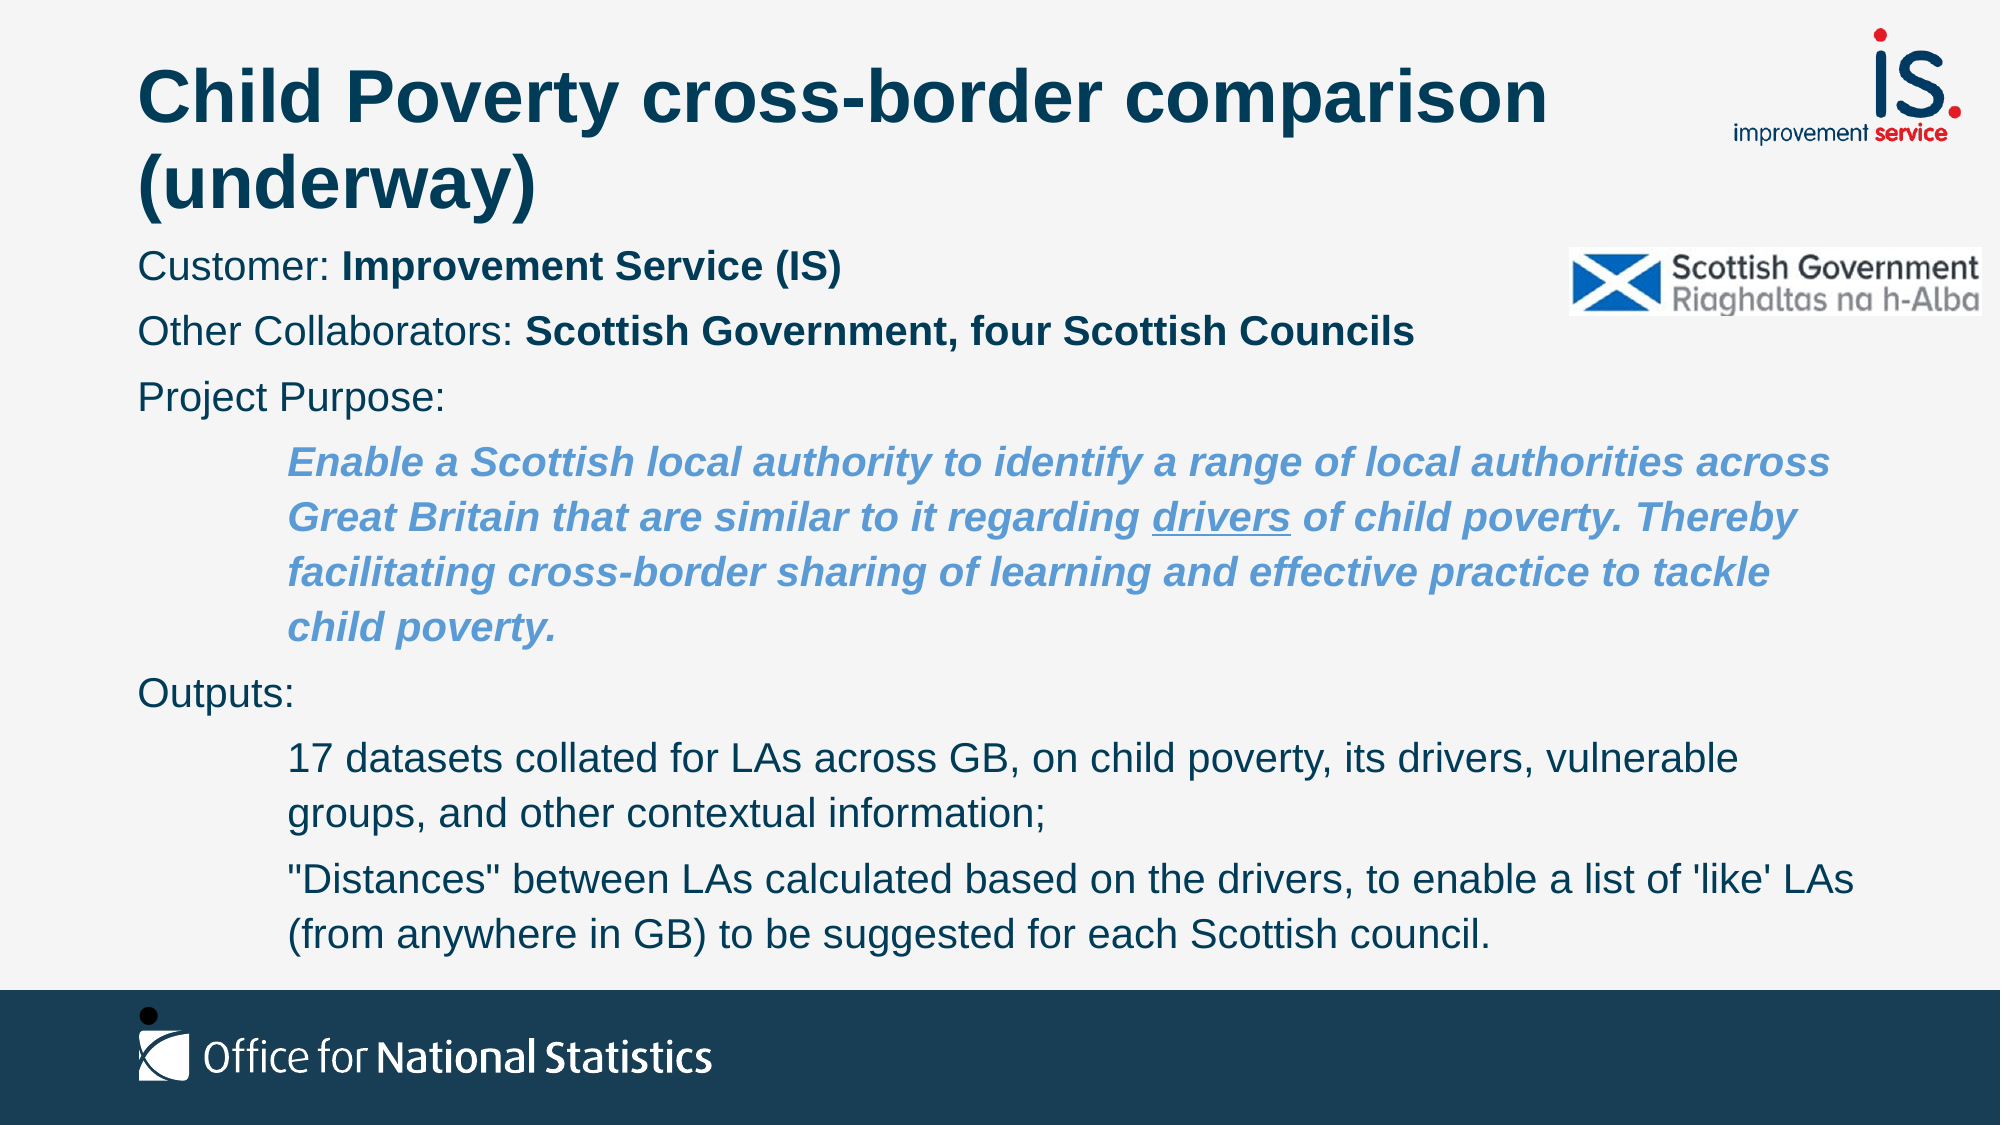

# Child Poverty cross-border comparison (underway)
Customer: Improvement Service (IS)
Other Collaborators: Scottish Government, four Scottish Councils
Project Purpose:
Enable a Scottish local authority to identify a range of local authorities across Great Britain that are similar to it regarding drivers of child poverty. Thereby facilitating cross-border sharing of learning and effective practice to tackle child poverty.
Outputs:
17 datasets collated for LAs across GB, on child poverty, its drivers, vulnerable groups, and other contextual information;
"Distances" between LAs calculated based on the drivers, to enable a list of 'like' LAs (from anywhere in GB) to be suggested for each Scottish council.